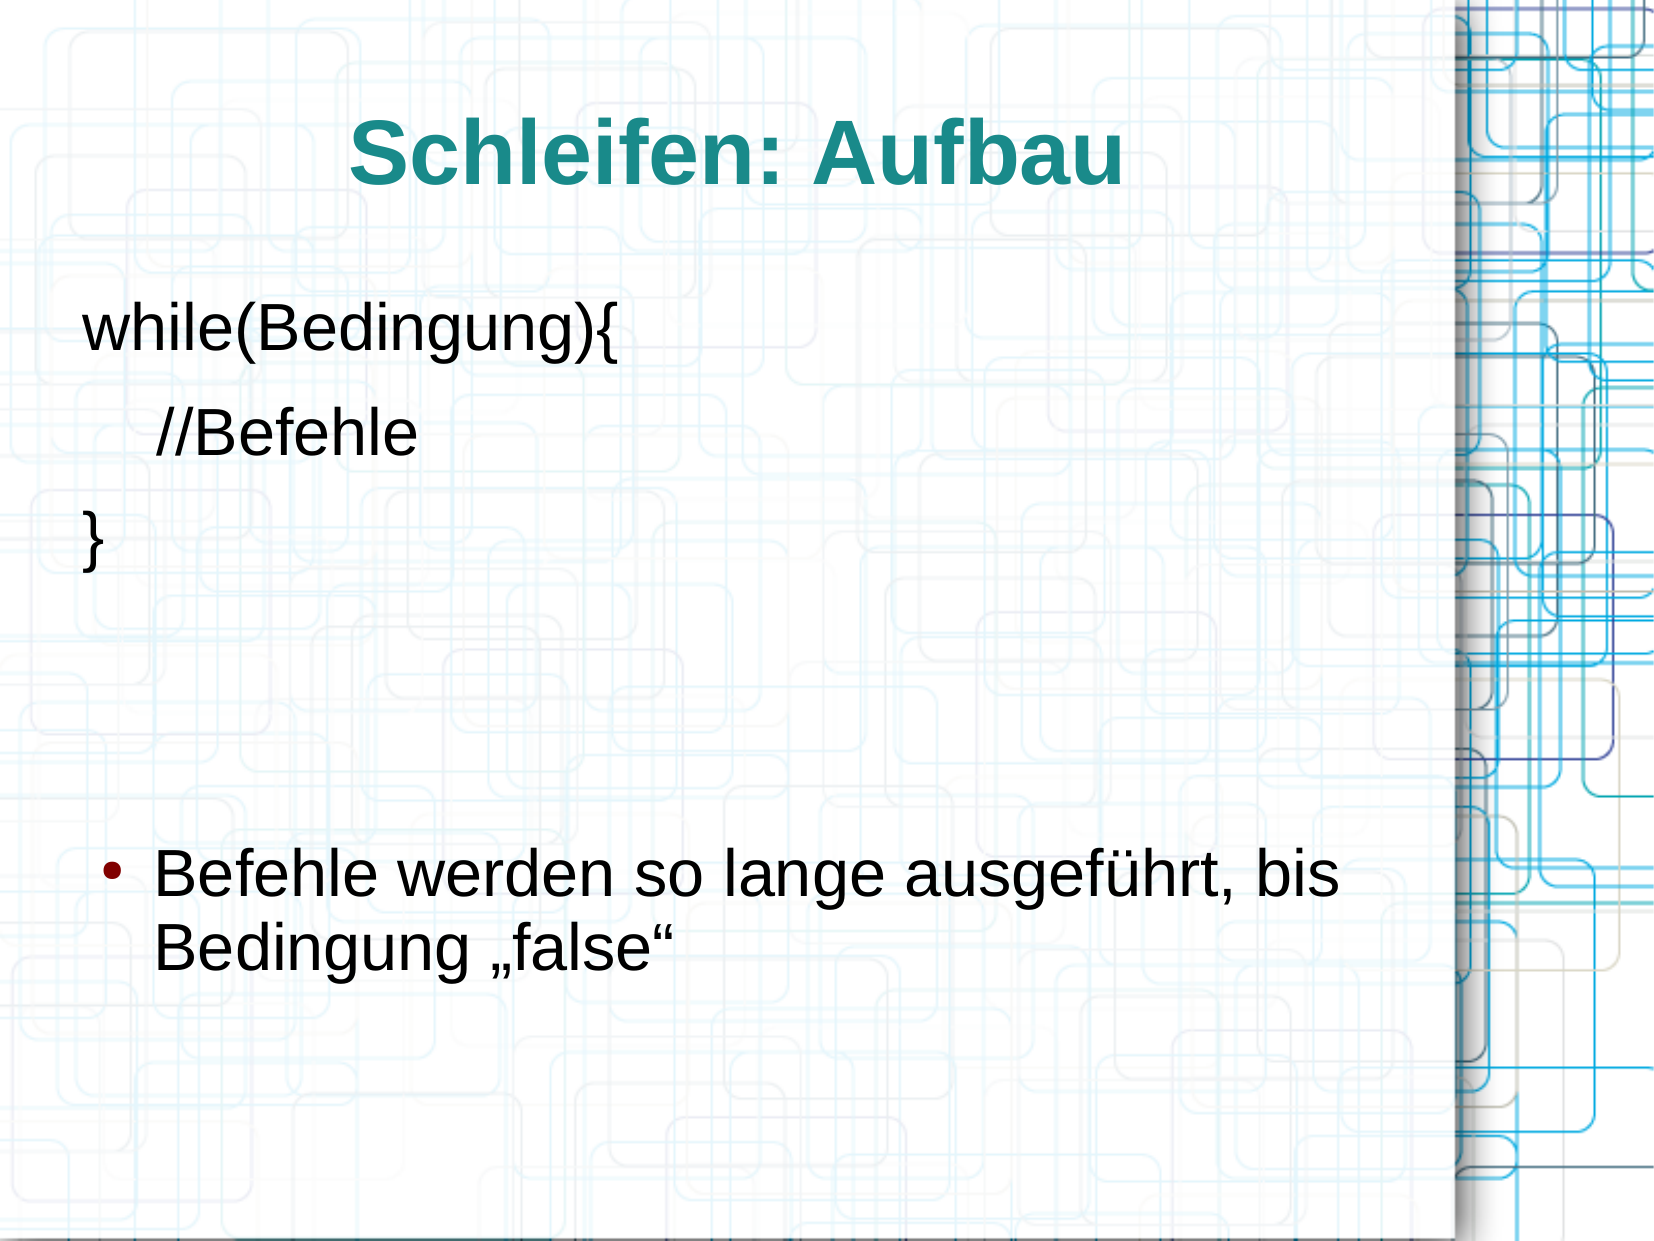

Schleifen: Aufbau
# while(Bedingung){
 //Befehle
}
Befehle werden so lange ausgeführt, bis Bedingung „false“